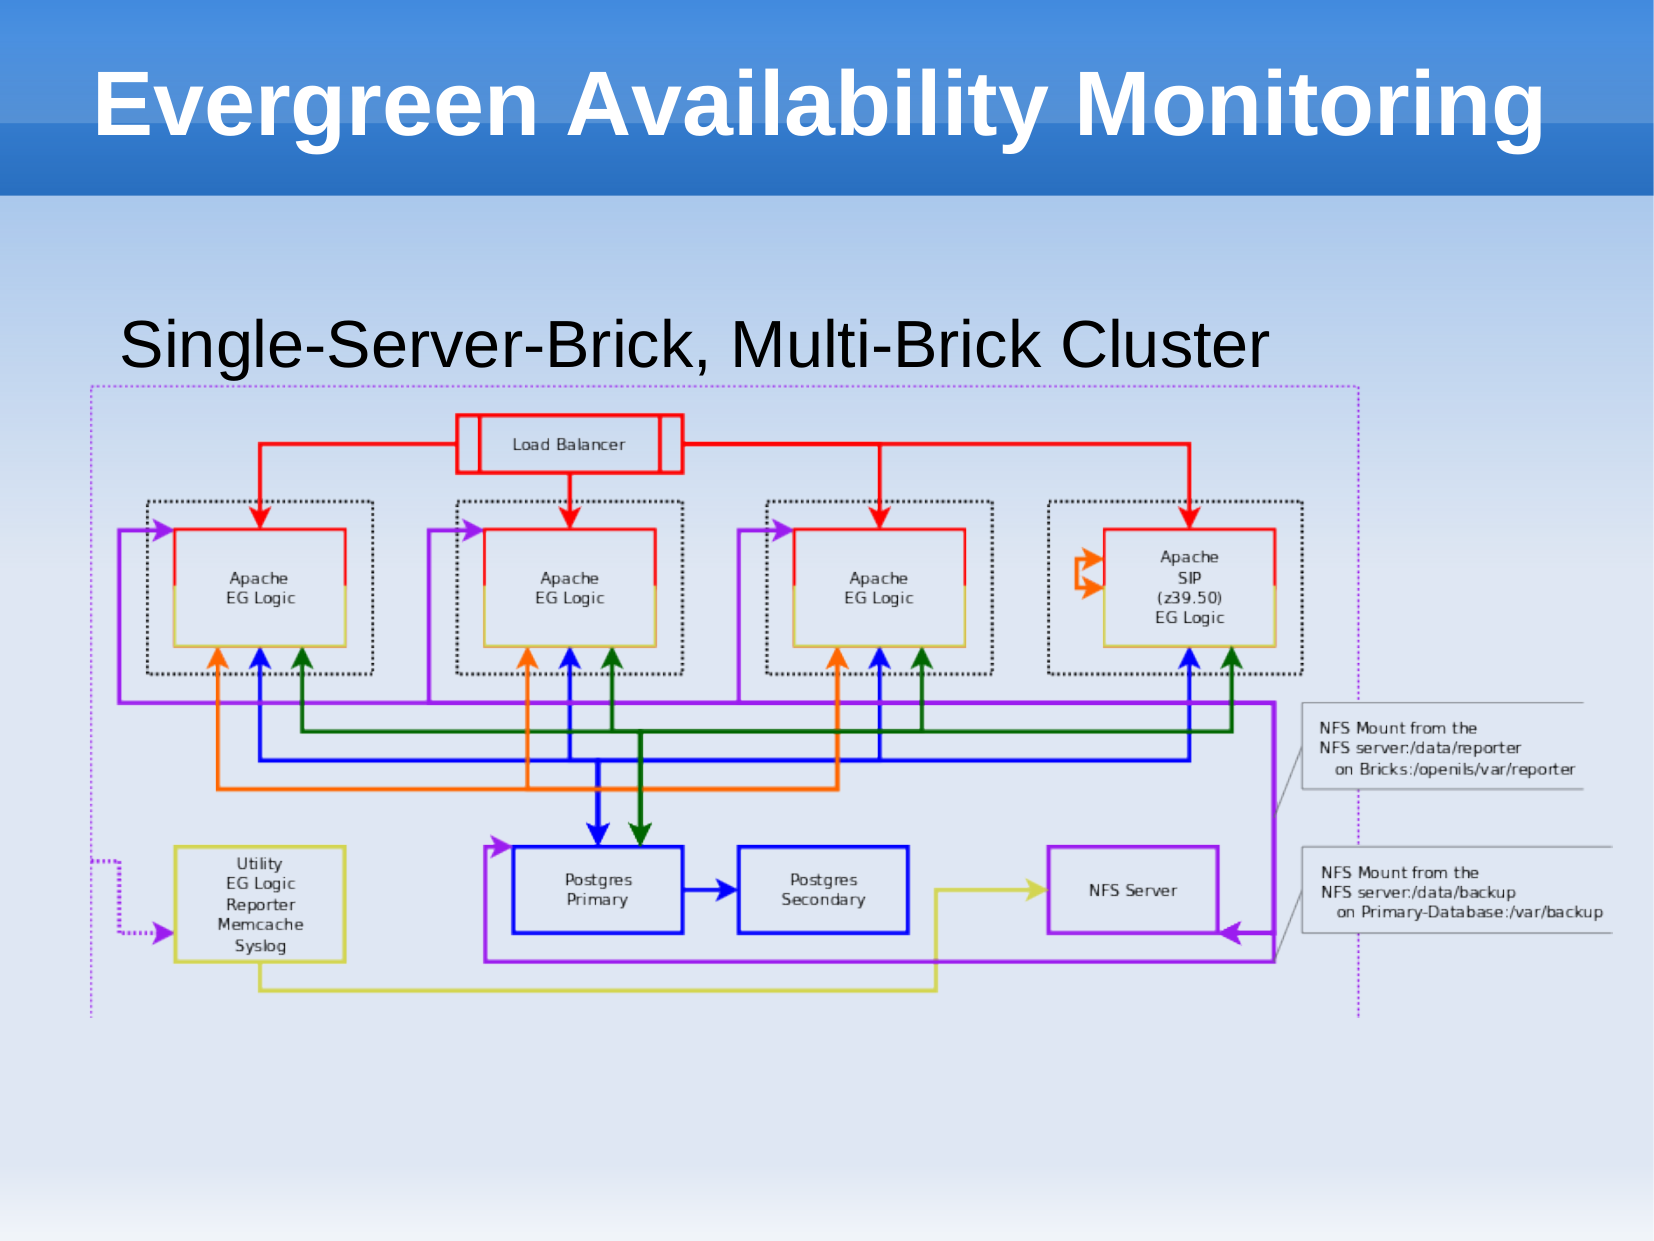

# Evergreen Availability Monitoring
Single-Server-Brick, Multi-Brick Cluster